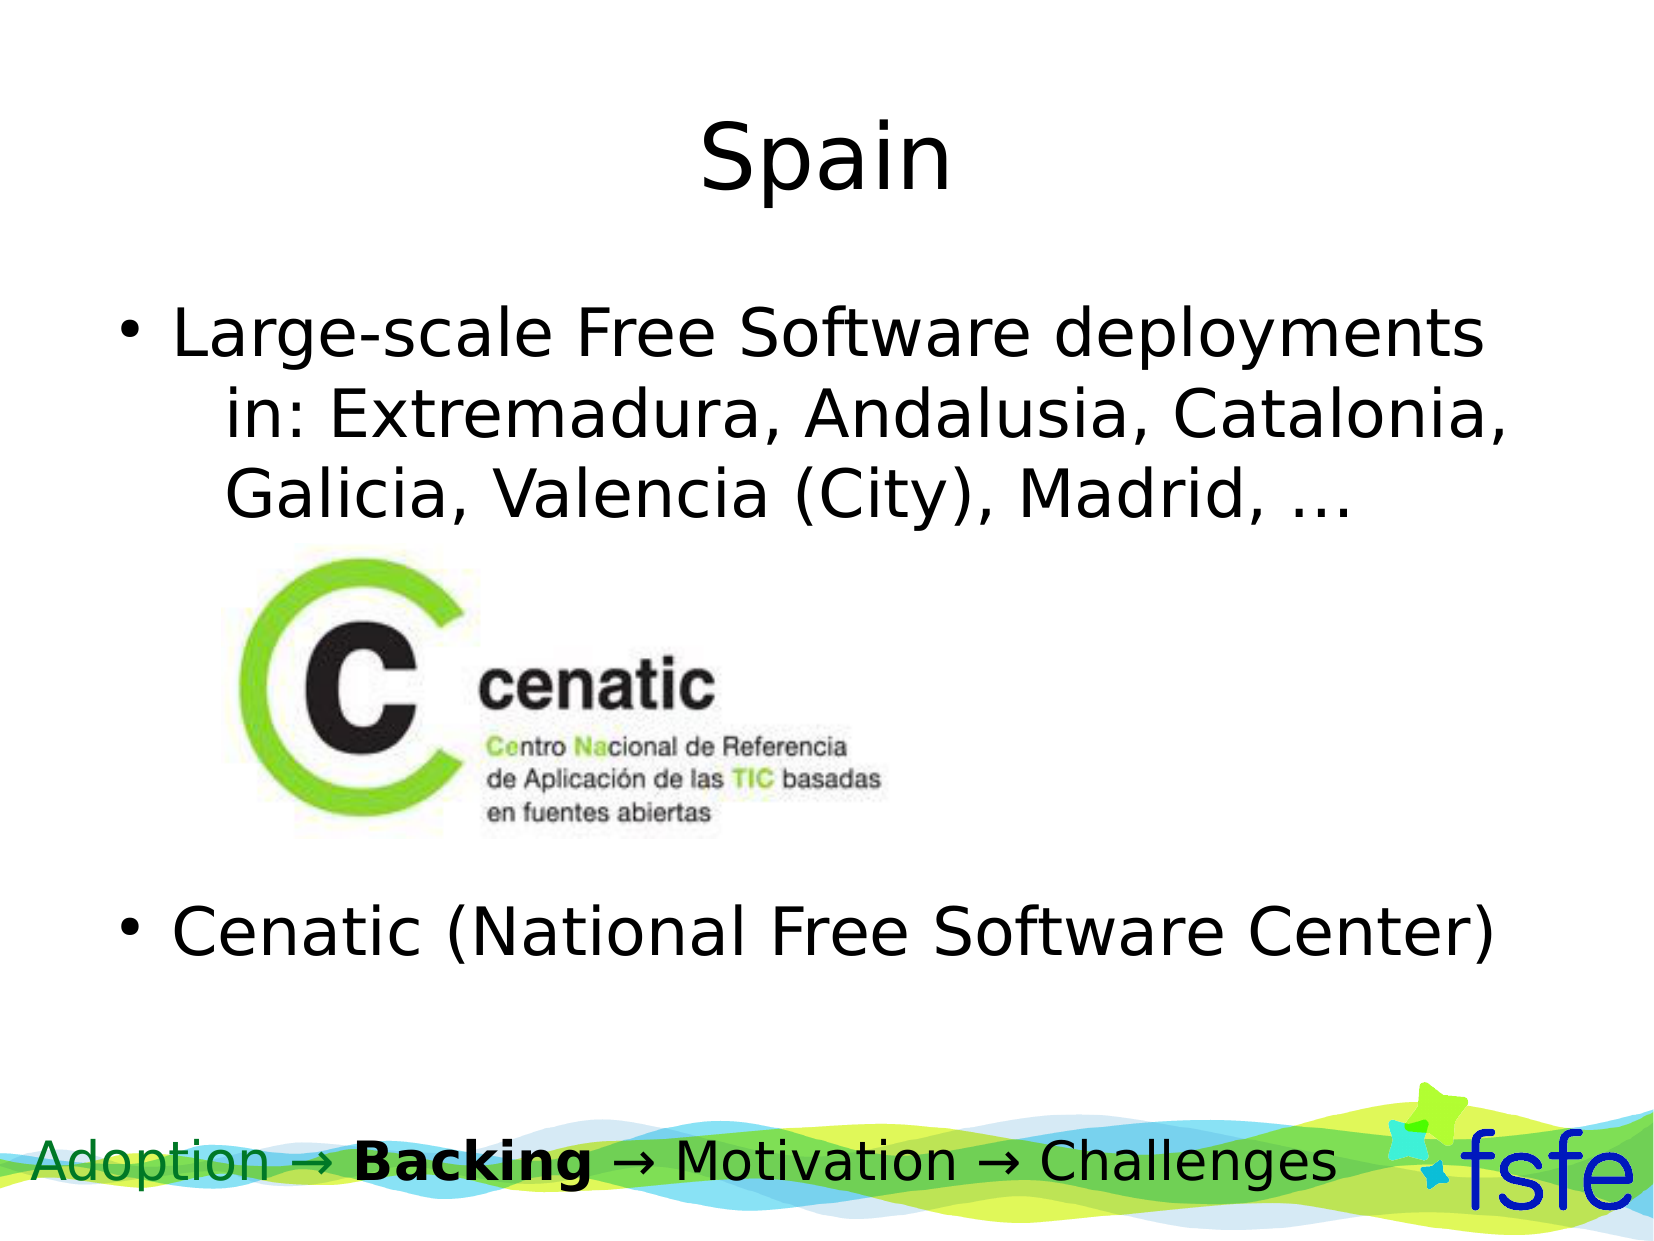

# Spain
Large-scale Free Software deployments in: Extremadura, Andalusia, Catalonia, Galicia, Valencia (City), Madrid, …
Cenatic (National Free Software Center)
Adoption → Backing → Motivation → Challenges